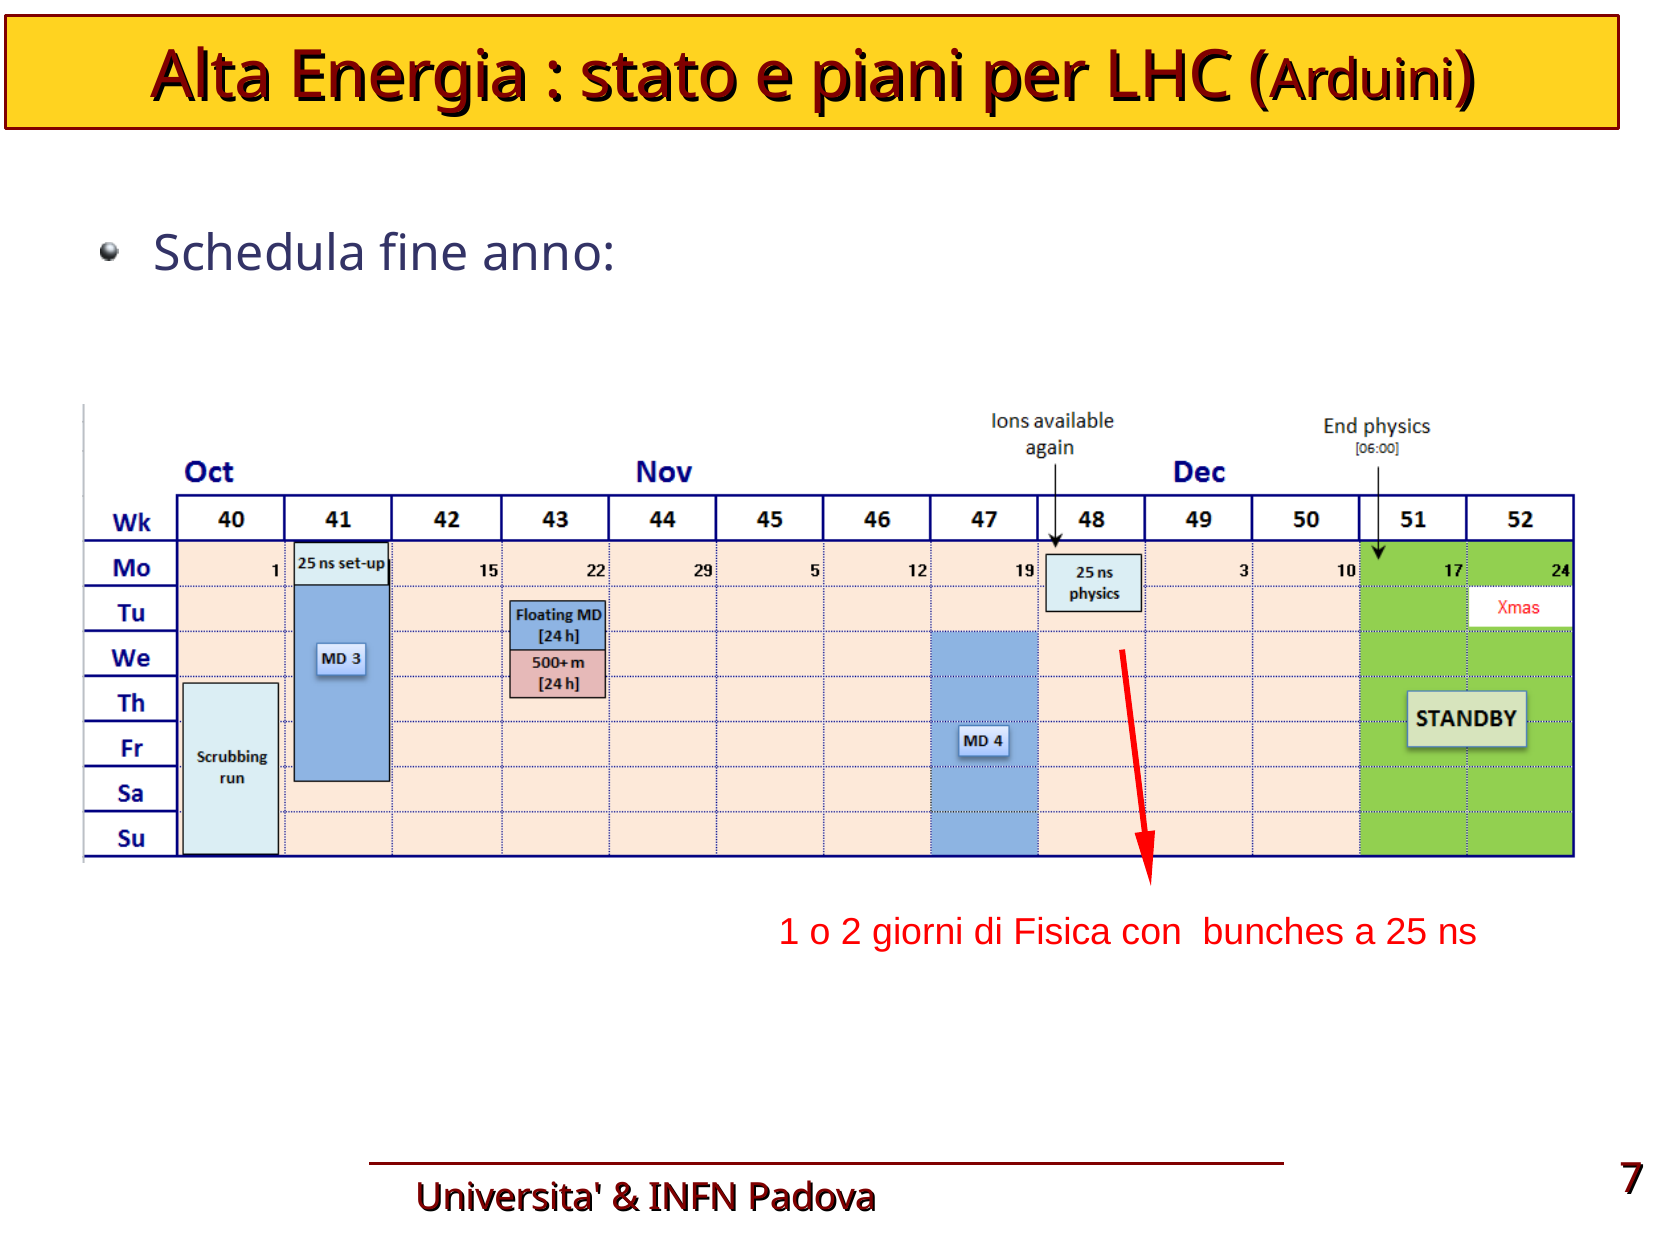

# Alta Energia : stato e piani per LHC (Arduini)
Schedula fine anno:
1 o 2 giorni di Fisica con bunches a 25 ns